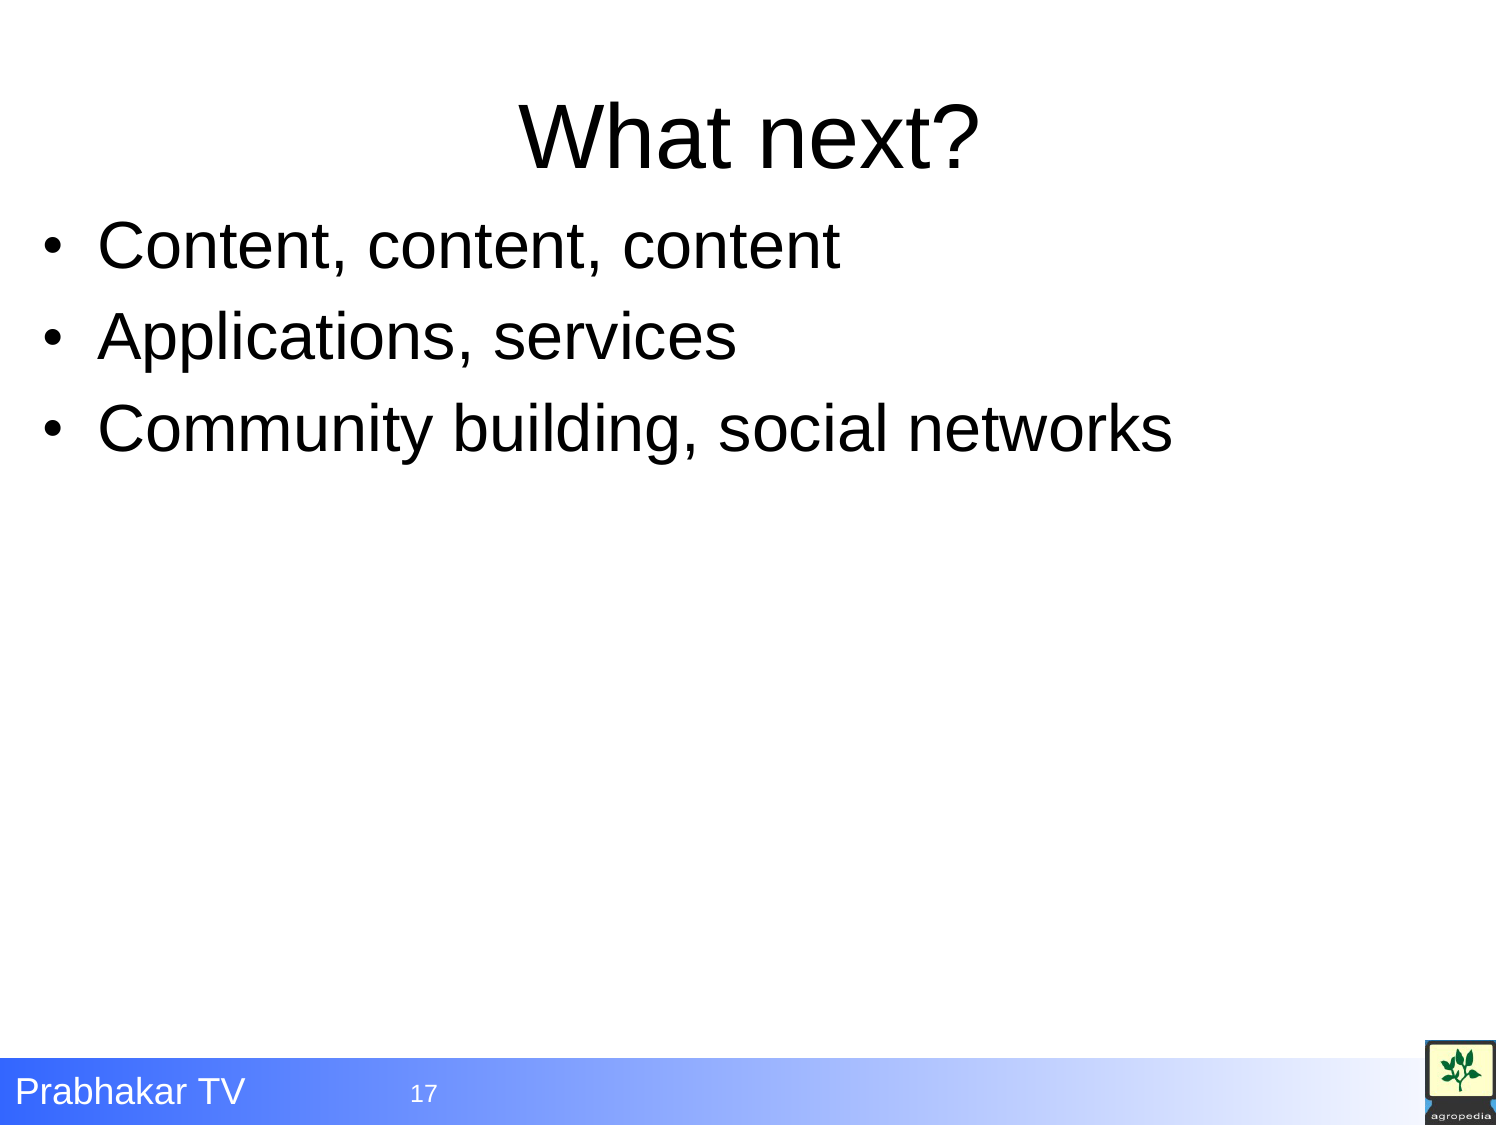

# What next?
Content, content, content
Applications, services
Community building, social networks